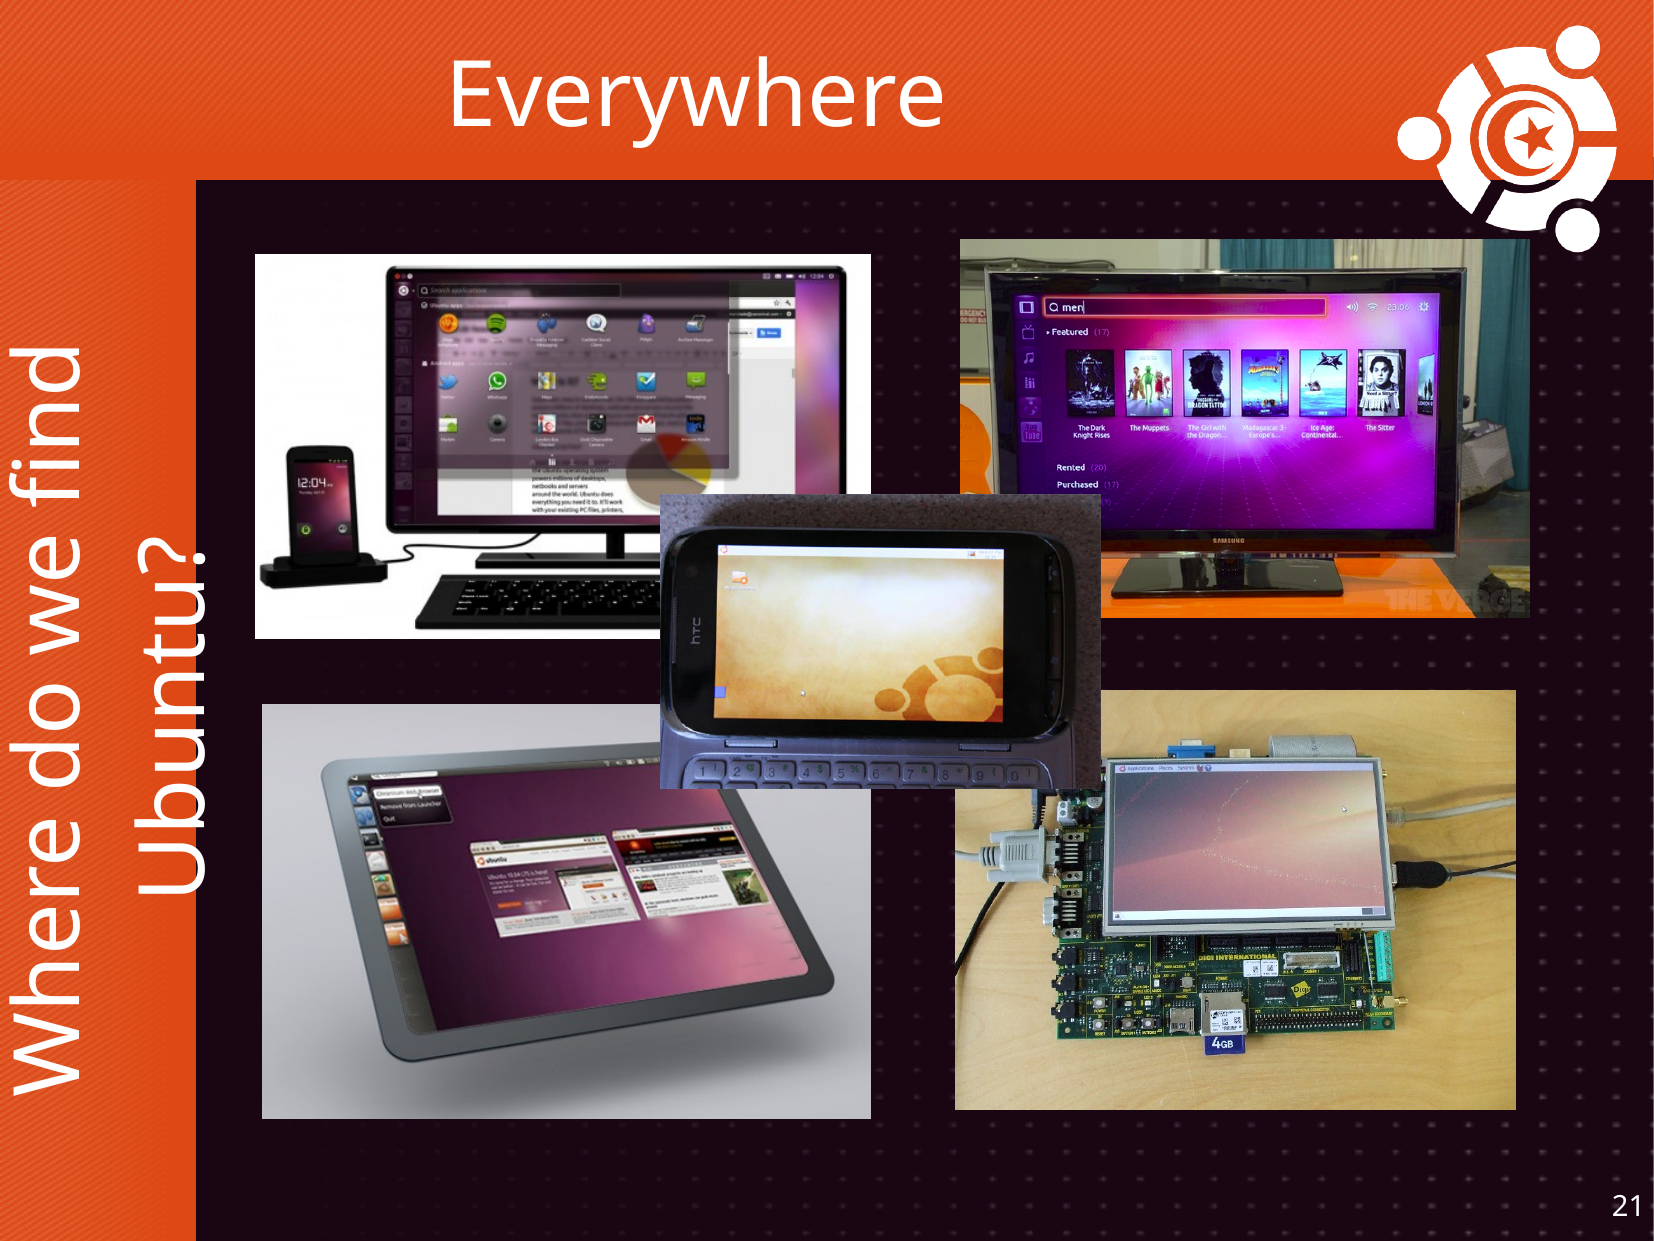

# Everywhere
Where do we find Ubuntu?
21